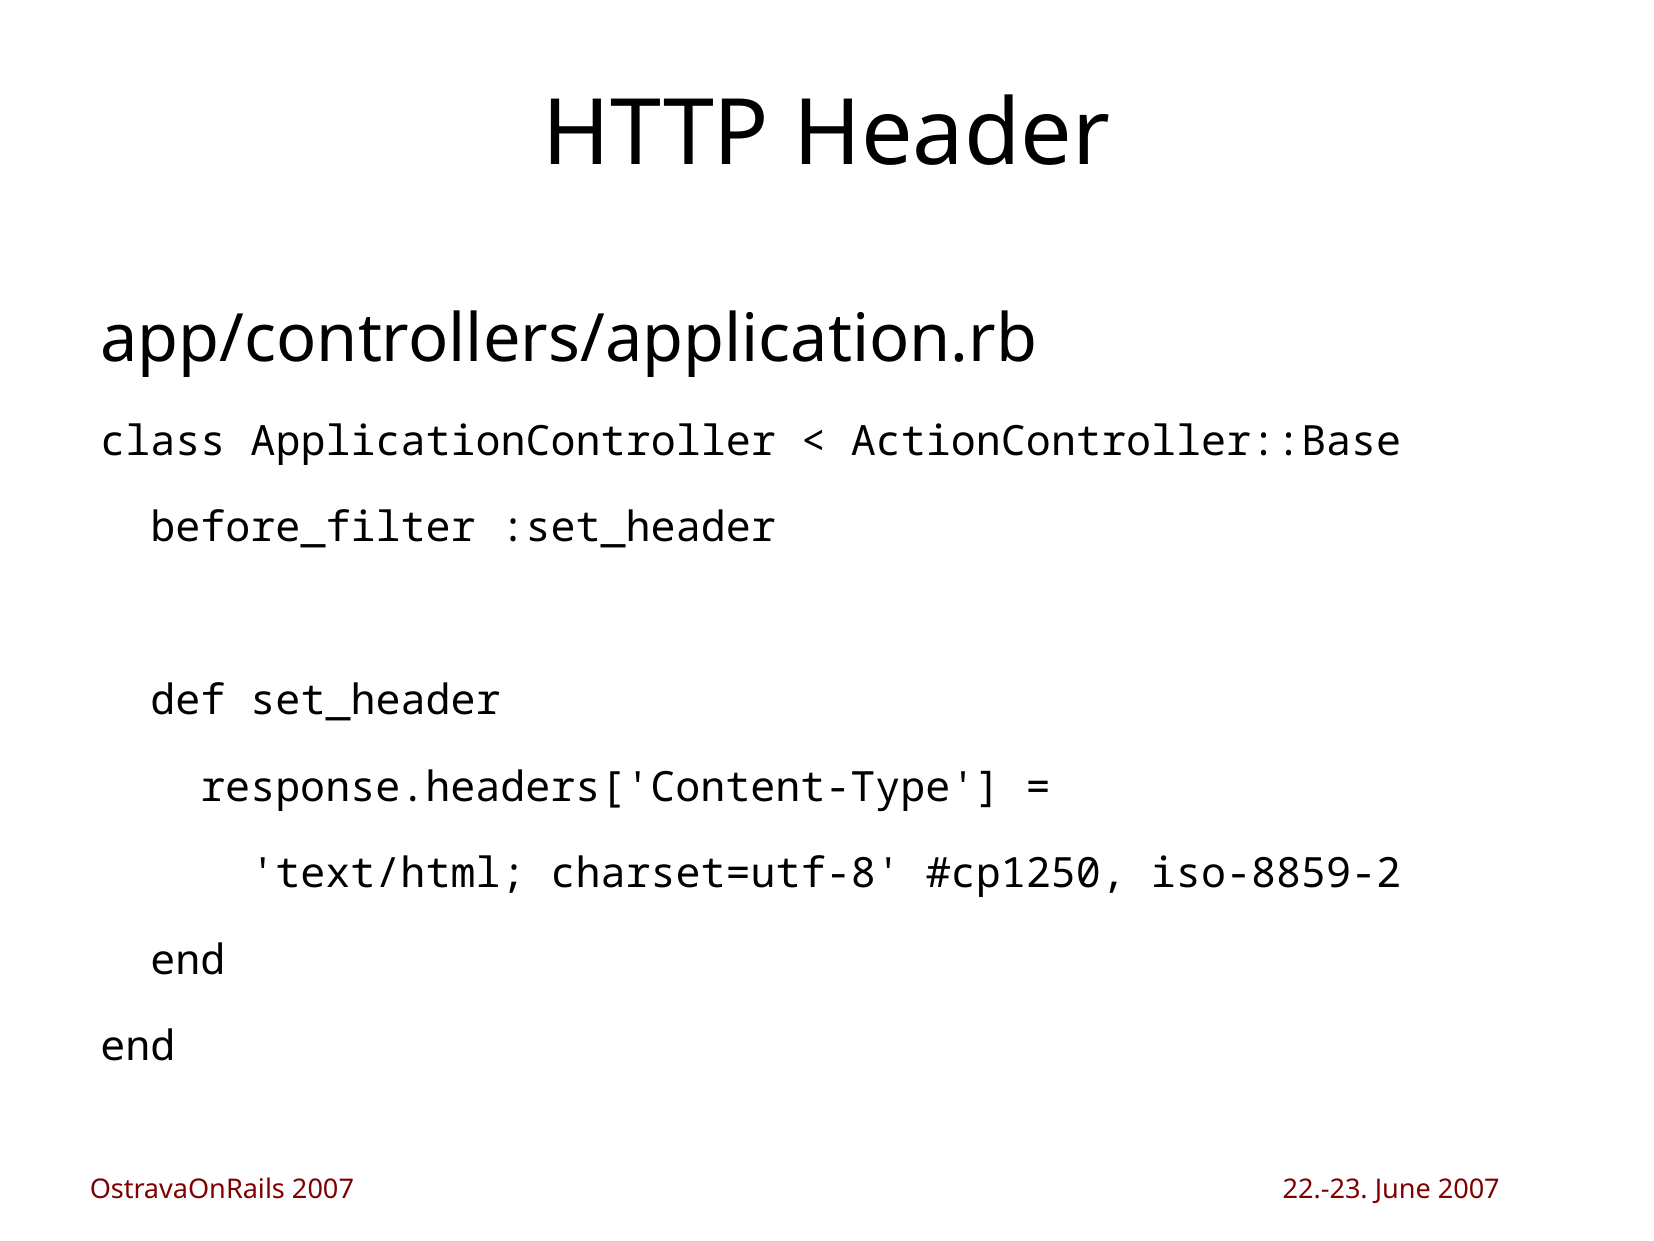

# HTTP Header
app/controllers/application.rb
class ApplicationController < ActionController::Base
 before_filter :set_header
 def set_header
 response.headers['Content-Type'] =
 'text/html; charset=utf-8' #cp1250, iso-8859-2
 end
end